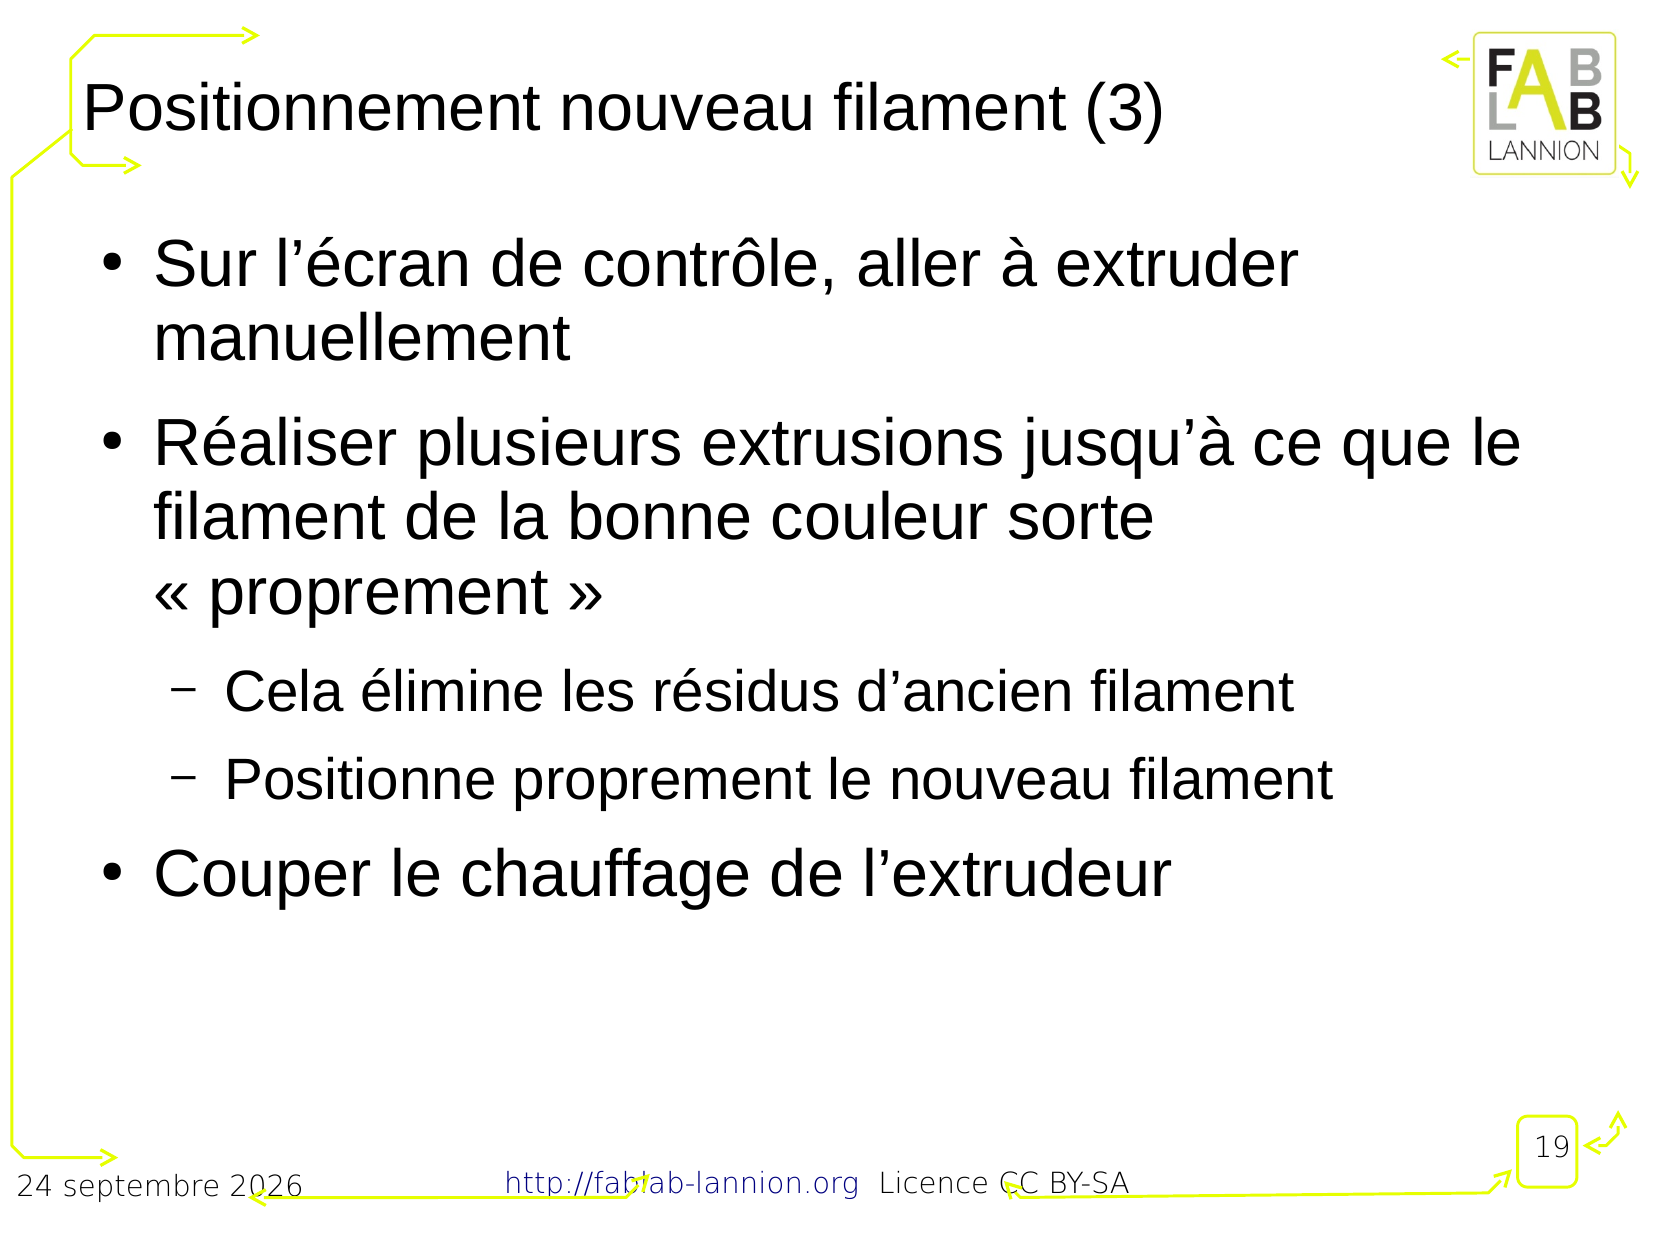

# Positionnement nouveau filament (3)
Sur l’écran de contrôle, aller à extruder manuellement
Réaliser plusieurs extrusions jusqu’à ce que le filament de la bonne couleur sorte « proprement »
Cela élimine les résidus d’ancien filament
Positionne proprement le nouveau filament
Couper le chauffage de l’extrudeur
19